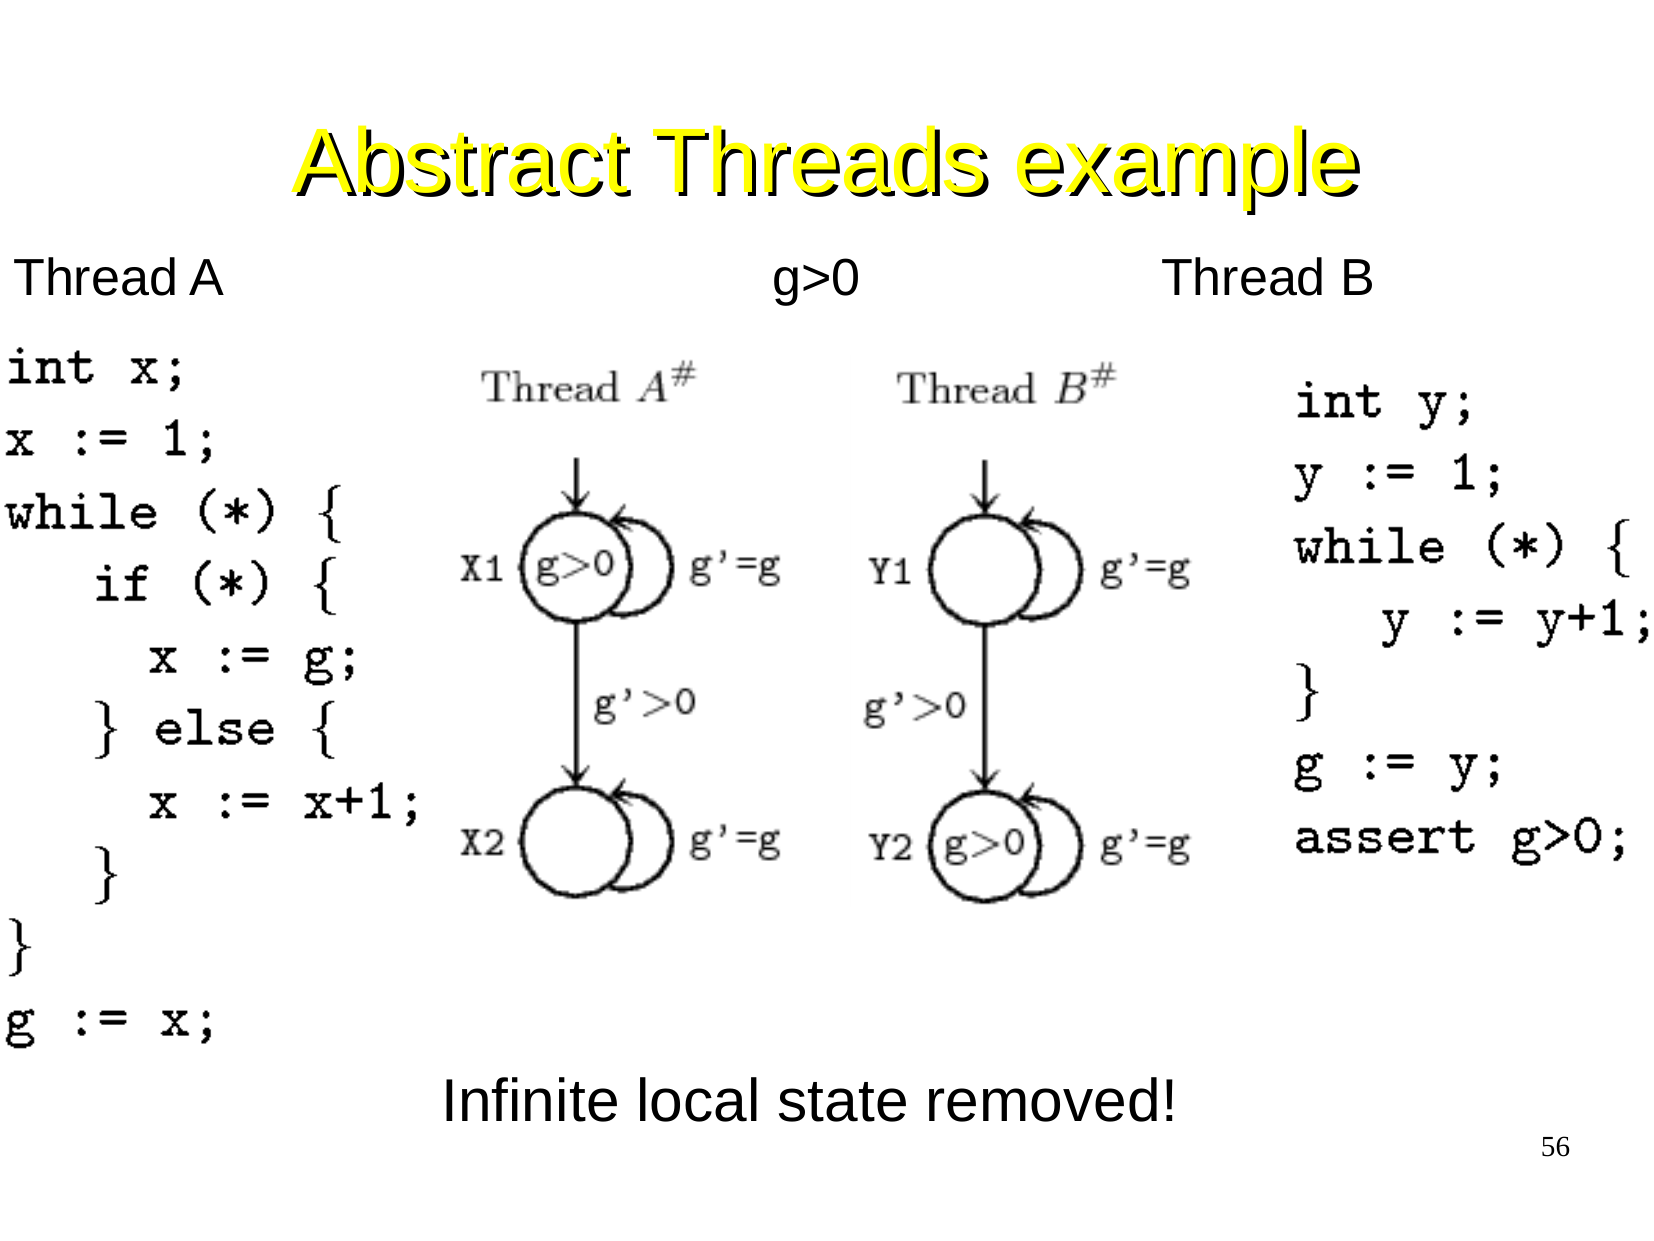

# Abstract Threads example
g>0
Thread A Thread B
Infinite local state removed!
56